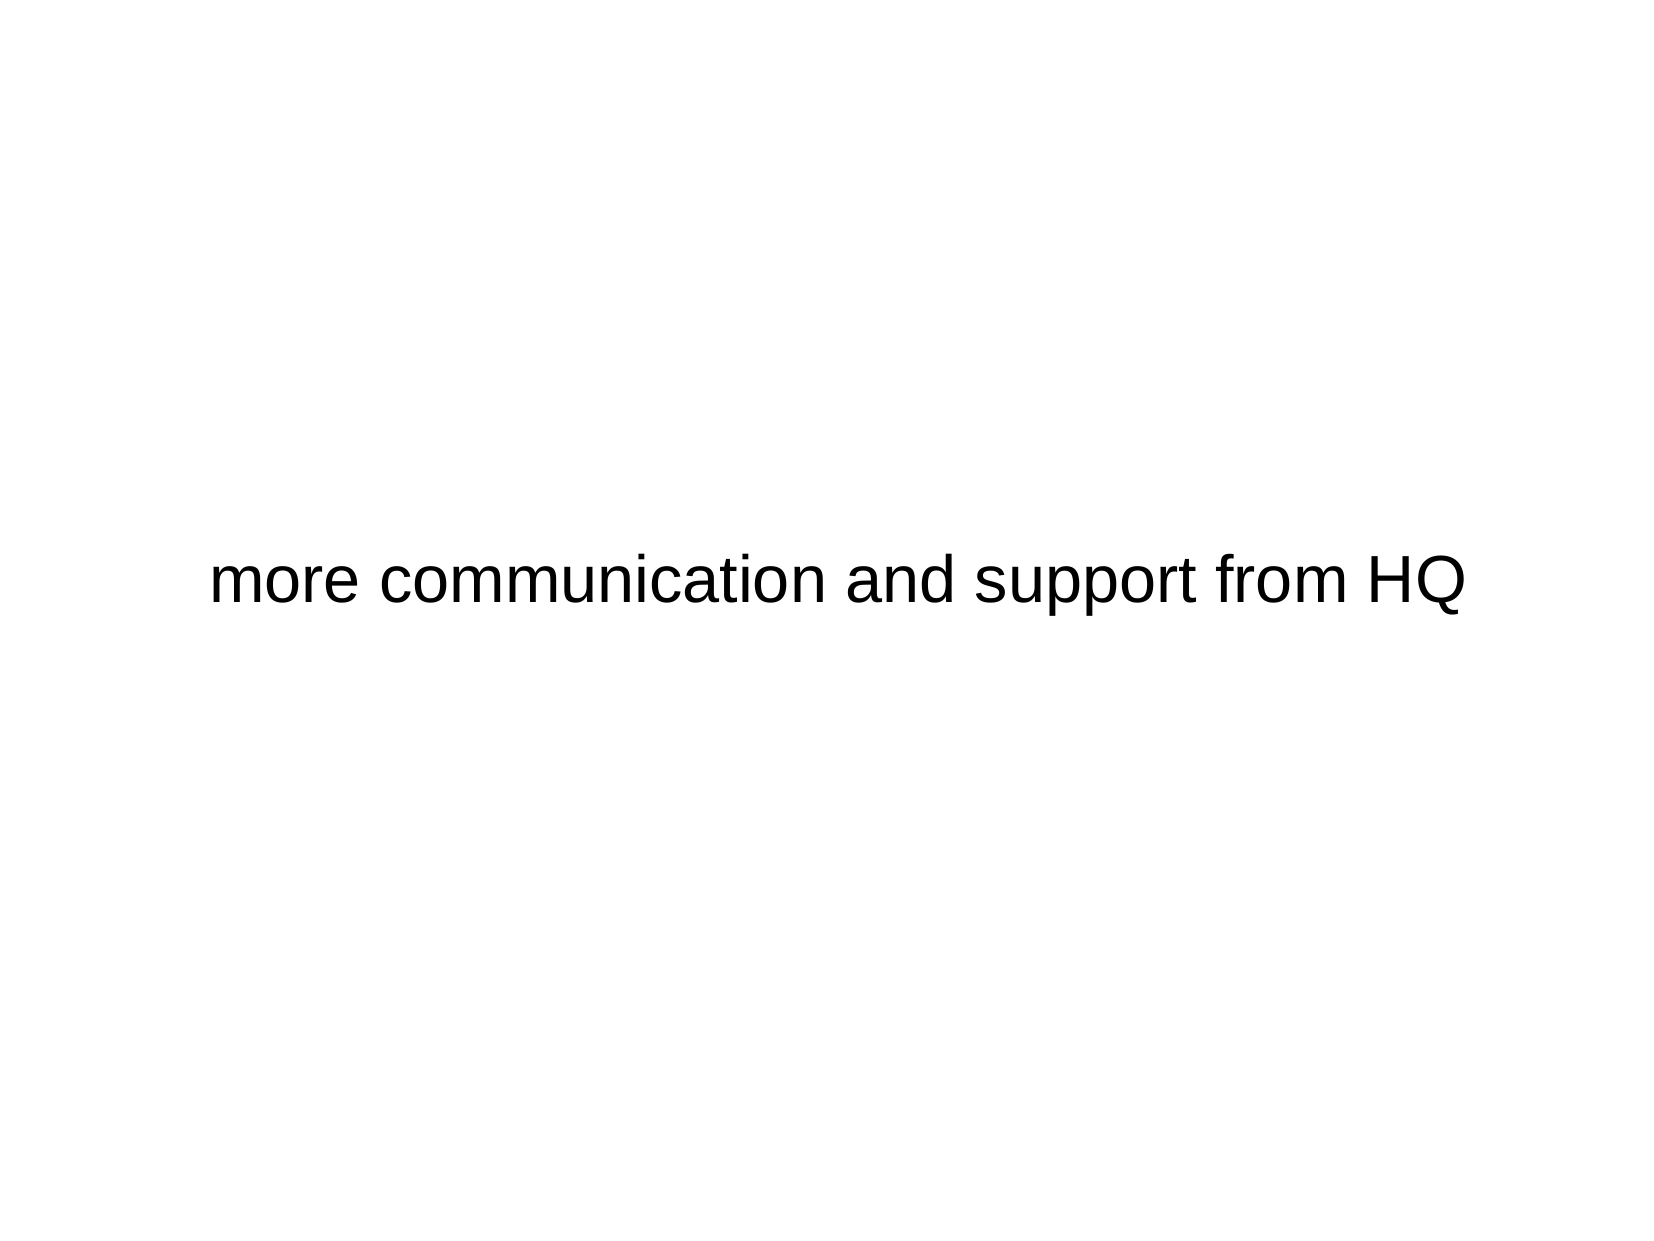

# more communication and support from HQ